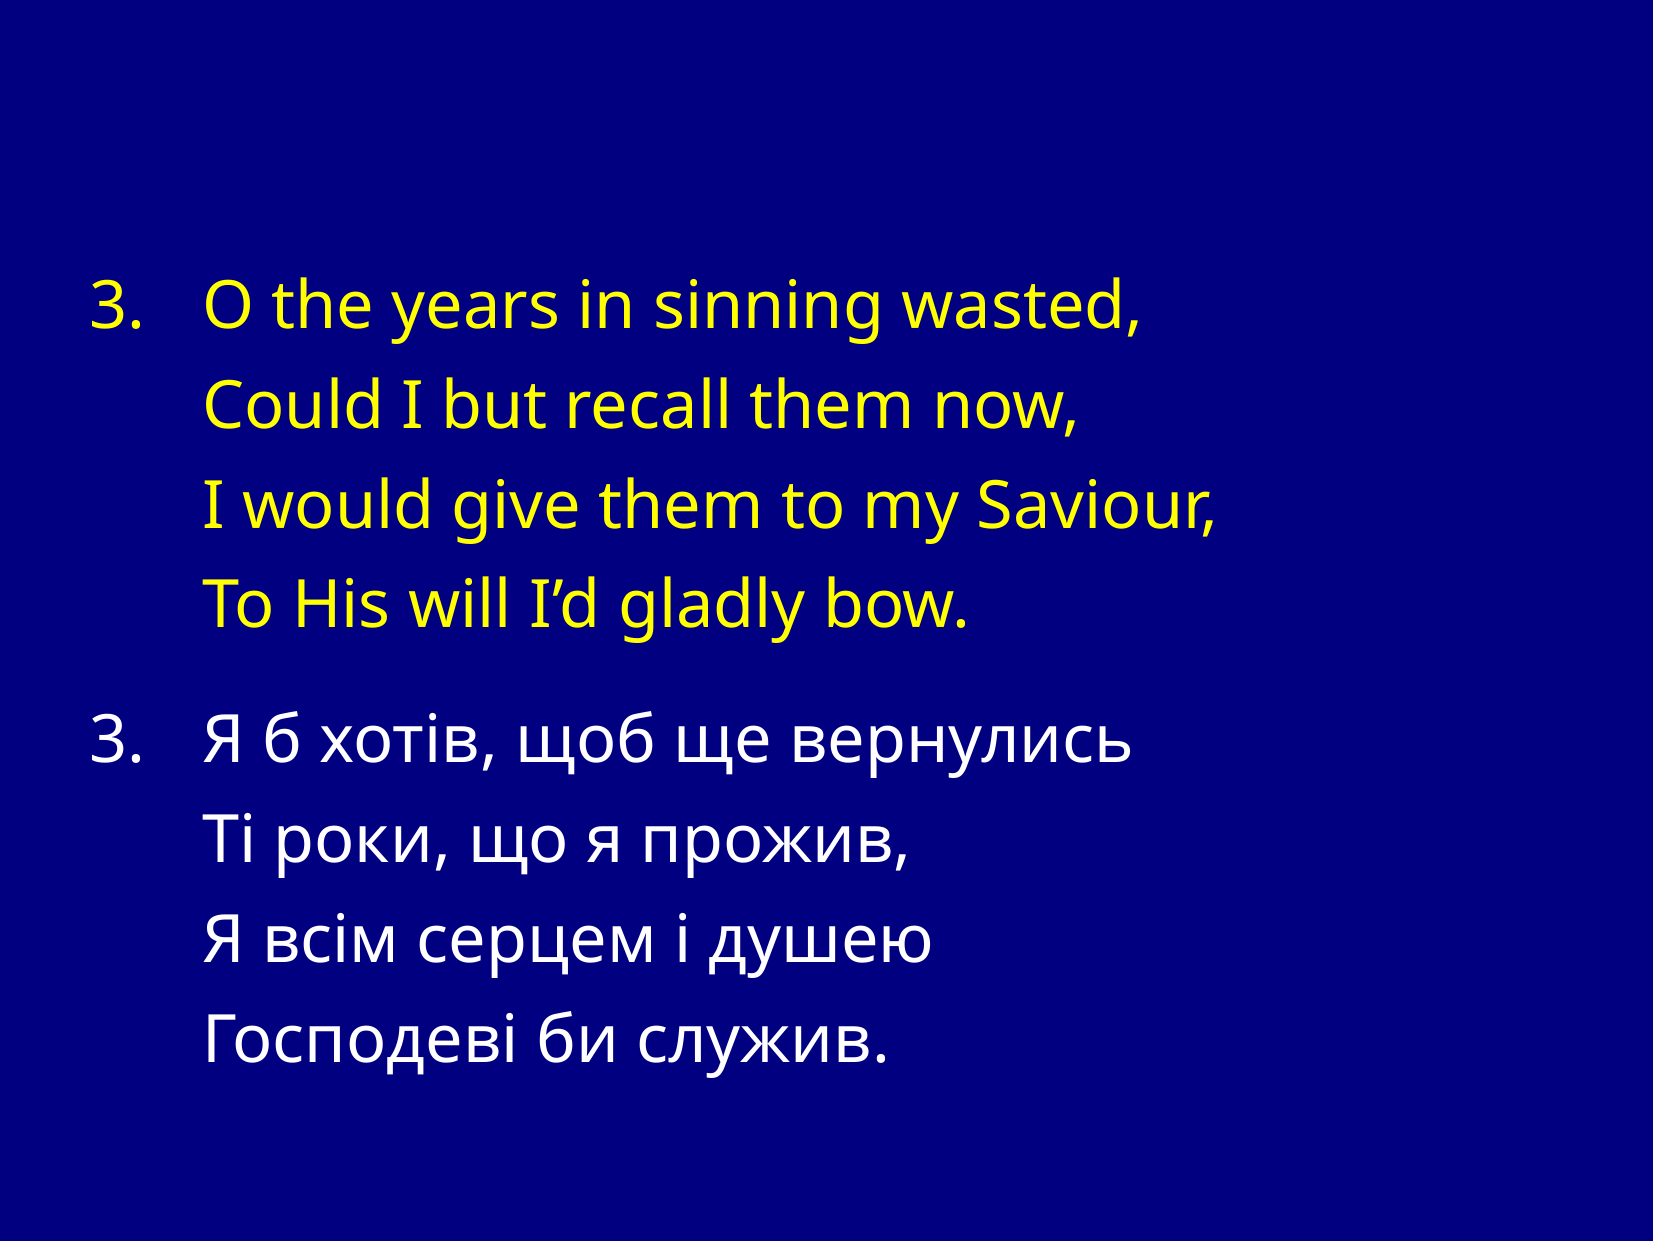

3.	O the years in sinning wasted,
	Could I but recall them now,
	I would give them to my Saviour,
	To His will I’d gladly bow.
3.	Я б хотів, щоб ще вернулись
	Ті роки, що я прожив,
	Я всім серцем і душею
	Господеві би служив.